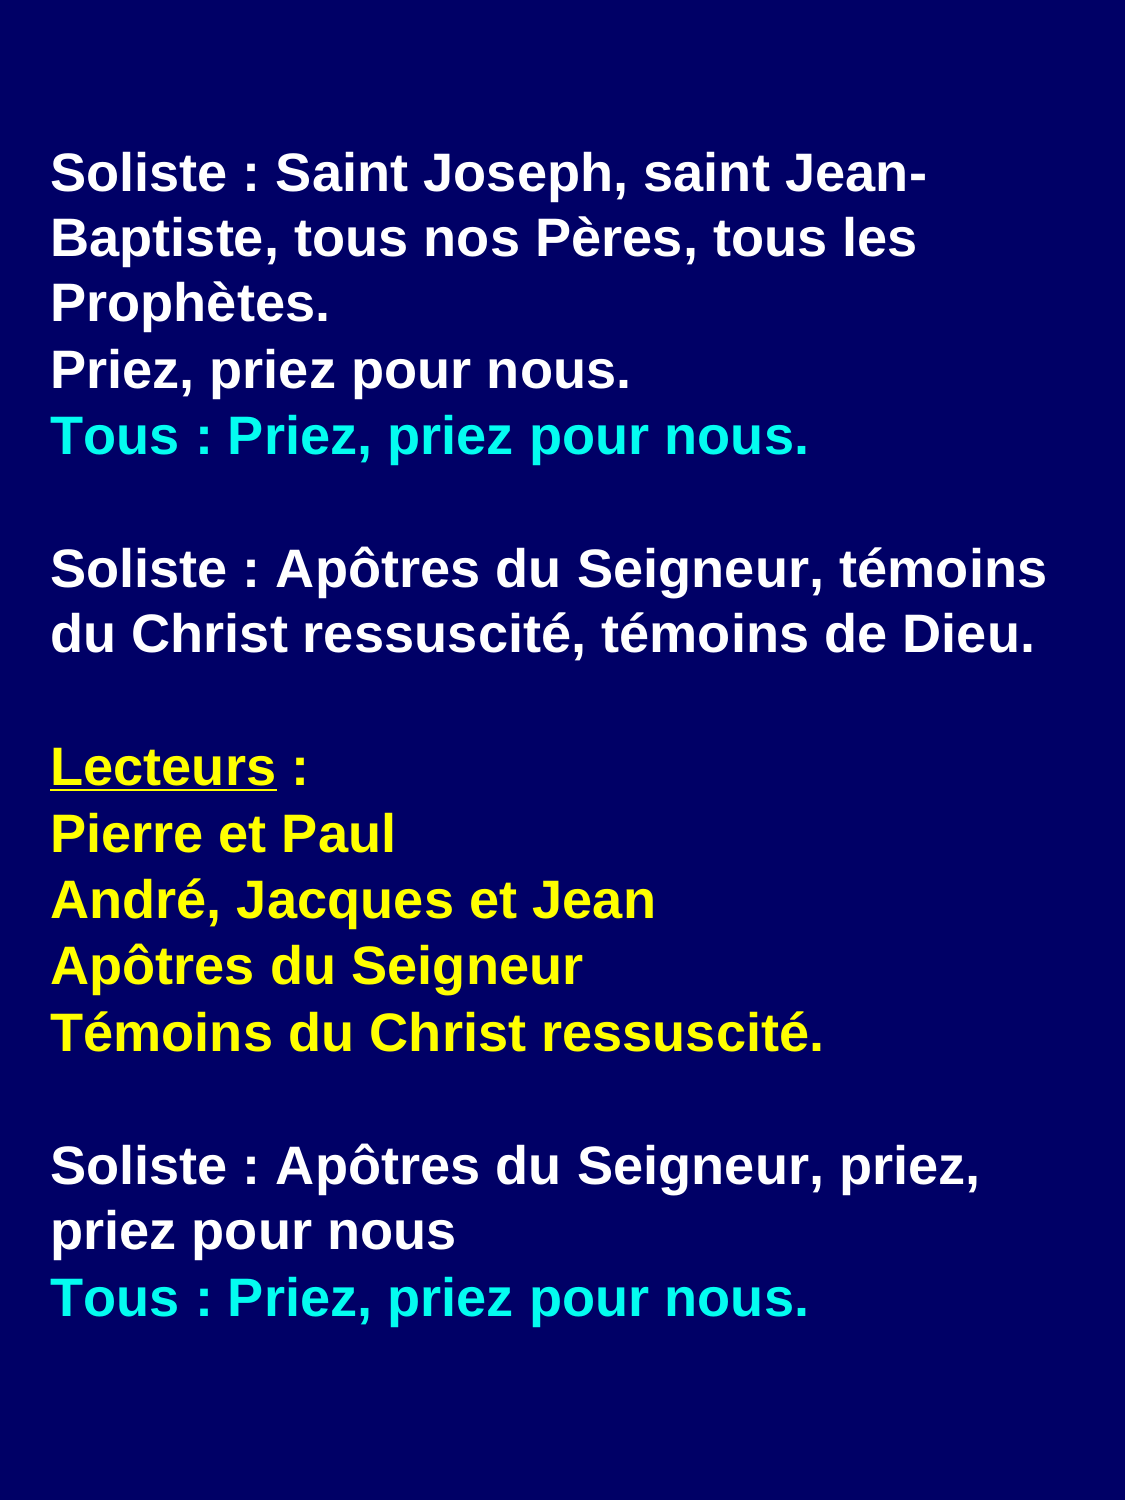

Soliste : Saint Joseph, saint Jean-Baptiste, tous nos Pères, tous les Prophètes.
Priez, priez pour nous.
Tous : Priez, priez pour nous.
Soliste : Apôtres du Seigneur, témoins du Christ ressuscité, témoins de Dieu.
Lecteurs :
Pierre et Paul
André, Jacques et Jean
Apôtres du Seigneur
Témoins du Christ ressuscité.
Soliste : Apôtres du Seigneur, priez, priez pour nous
Tous : Priez, priez pour nous.